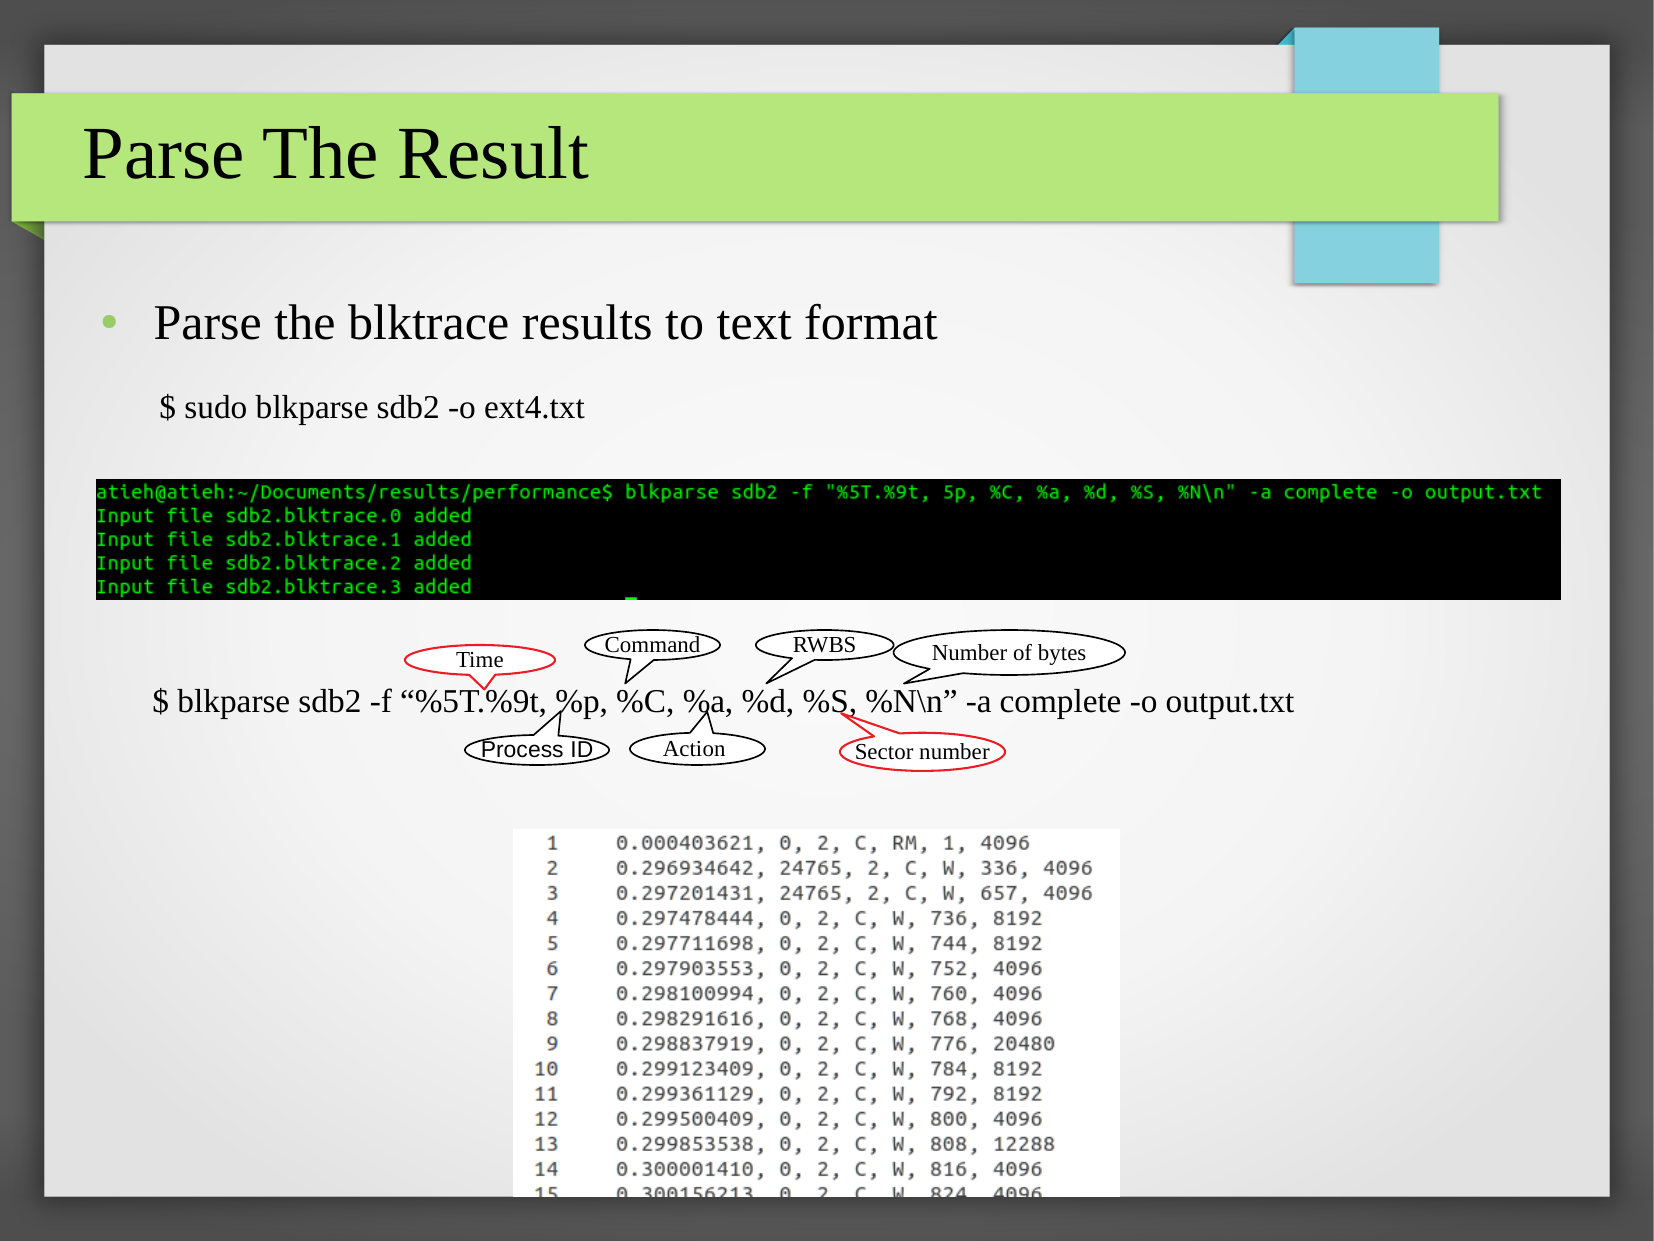

# Parse The Result
Parse the blktrace results to text format
$ sudo blkparse sdb2 -o ext4.txt
Command
RWBS
Number of bytes
Time
$ blkparse sdb2 -f “%5T.%9t, %p, %C, %a, %d, %S, %N\n” -a complete -o output.txt
Action
Sector number
Process ID